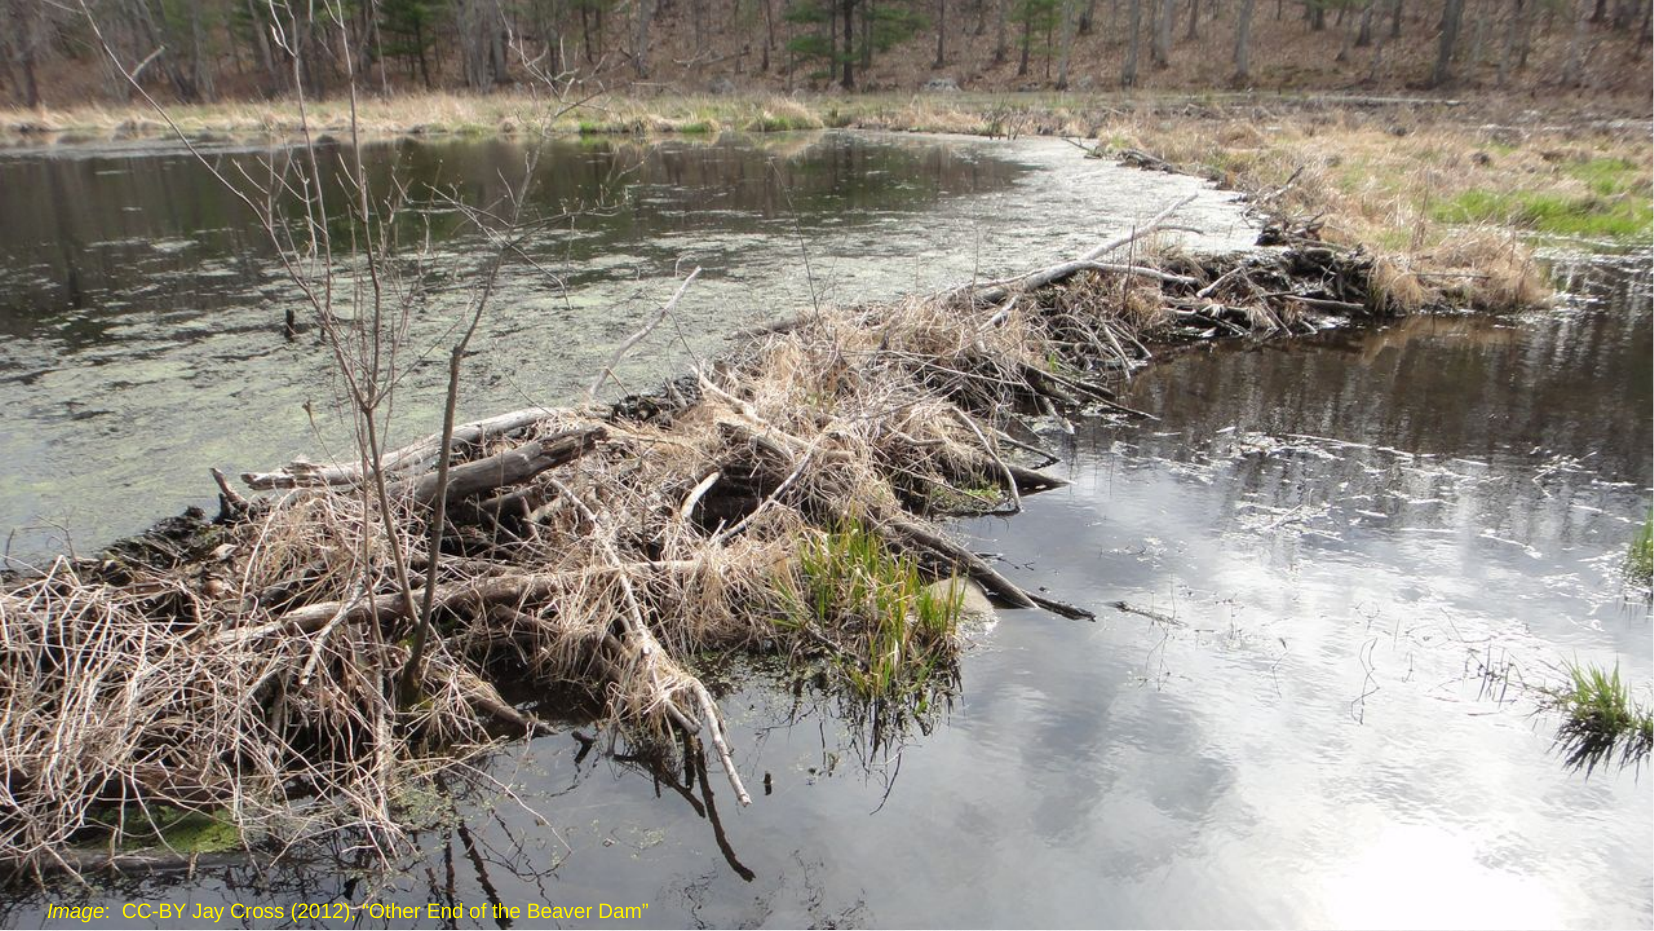

#
Systems Changes: Errors and Breakdowns; Approaches; Learning
March 2019
Image: CC-BY Jay Cross (2012), “Other End of the Beaver Dam”